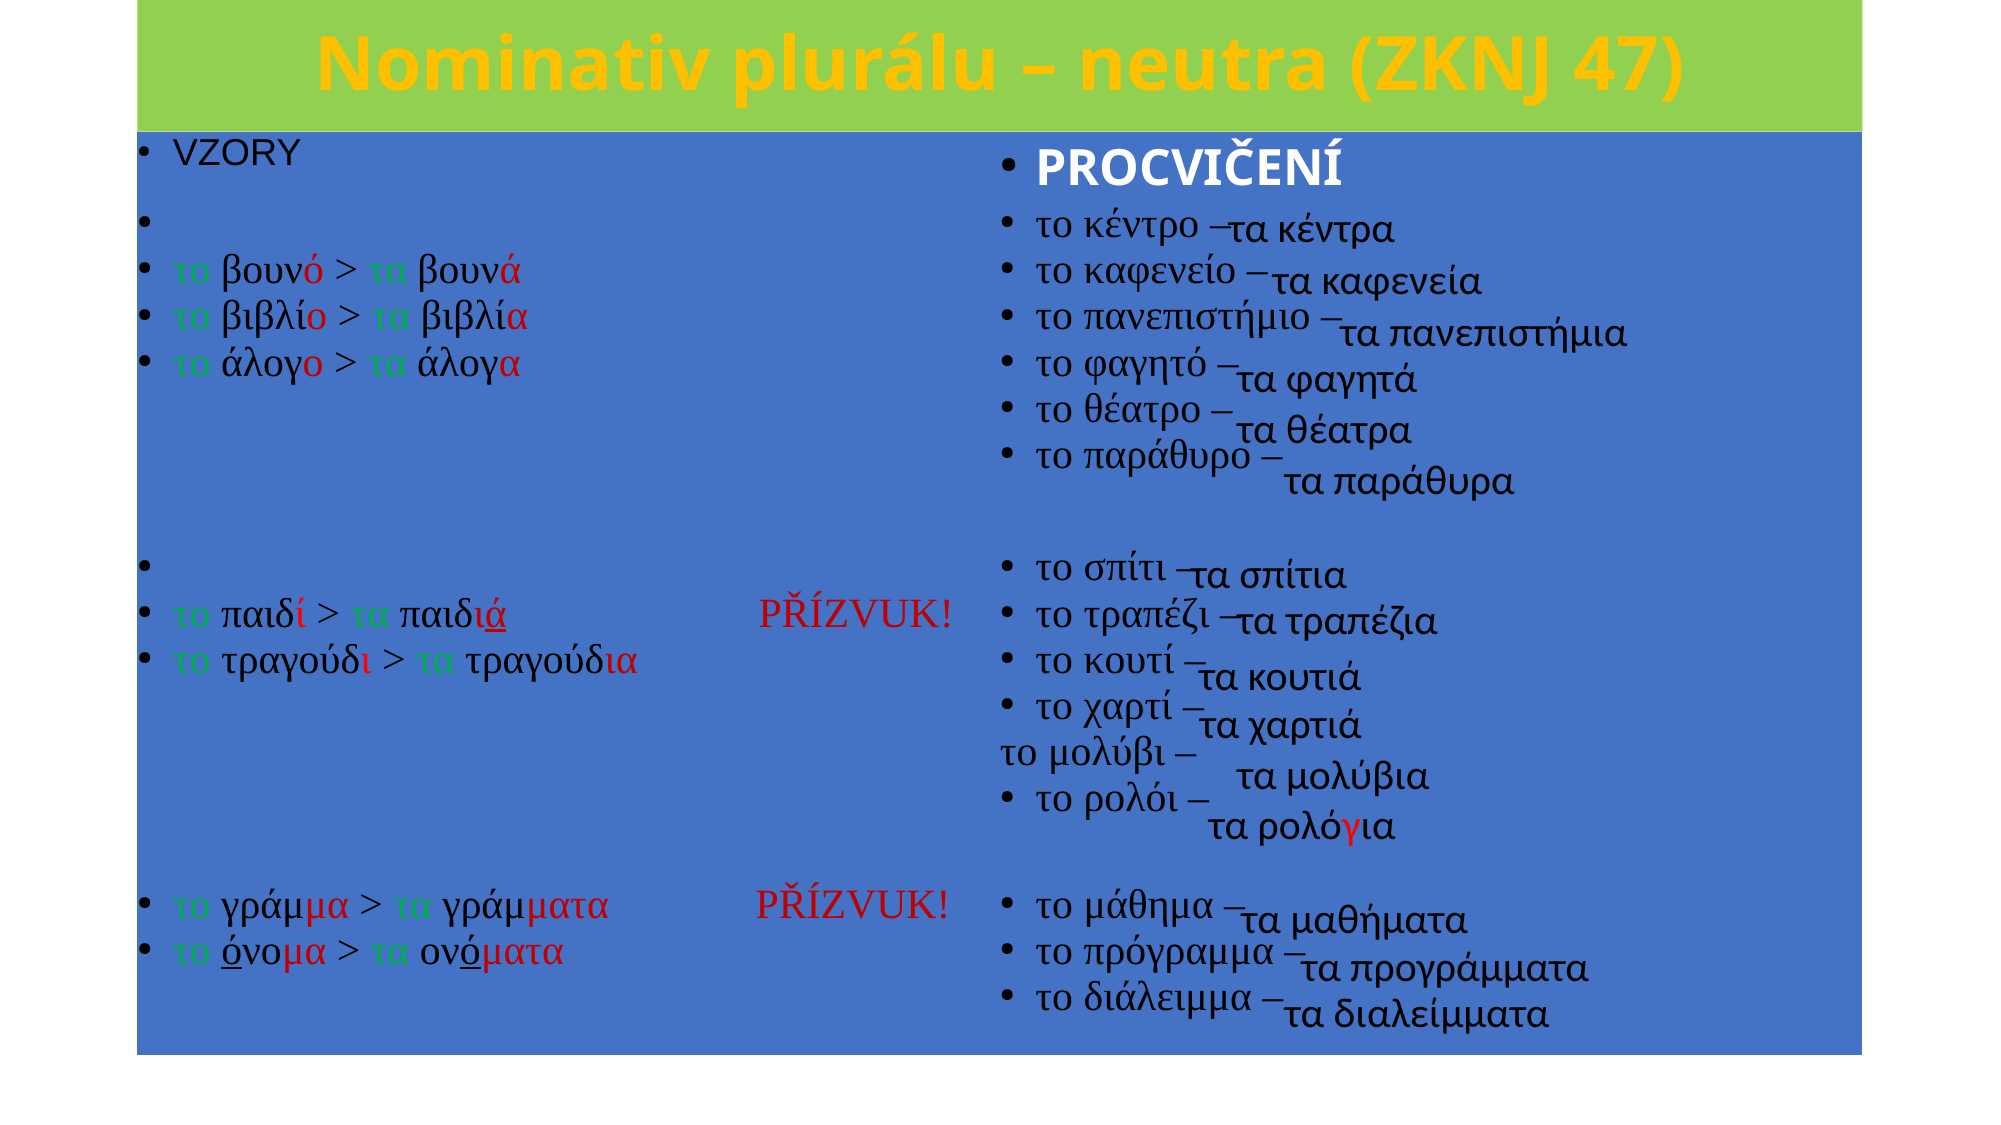

# Nominativ plurálu – neutra (ZKNJ 47)
| VZORY | PROCVIČENÍ |
| --- | --- |
| το βουνό > τα βουνά το βιβλίο > τα βιβλία το άλογο > τα άλογα | το κέντρο – το καφενείο – το πανεπιστήμιο – το φαγητό – το θέατρο – το παράθυρο – |
| το παιδί > τα παιδιά PŘÍZVUK! το τραγούδι > τα τραγούδια | το σπίτι – το τραπέζι – το κουτί – το χαρτί – το μολύβι – το ρολόι – |
| το γράμμα > τα γράμματα PŘÍZVUK! το όνομα > τα ονόματα | το μάθημα – το πρόγραμμα – το διάλειμμα – |
τα κέντρα
τα καφενεία
τα πανεπιστήμια
τα φαγητά
τα θέατρα
τα παράθυρα
τα σπίτια
τα τραπέζια
τα κουτιά
τα χαρτιά
τα μολύβια
τα ρολόγια
τα μαθήματα
τα προγράμματα
τα διαλείμματα